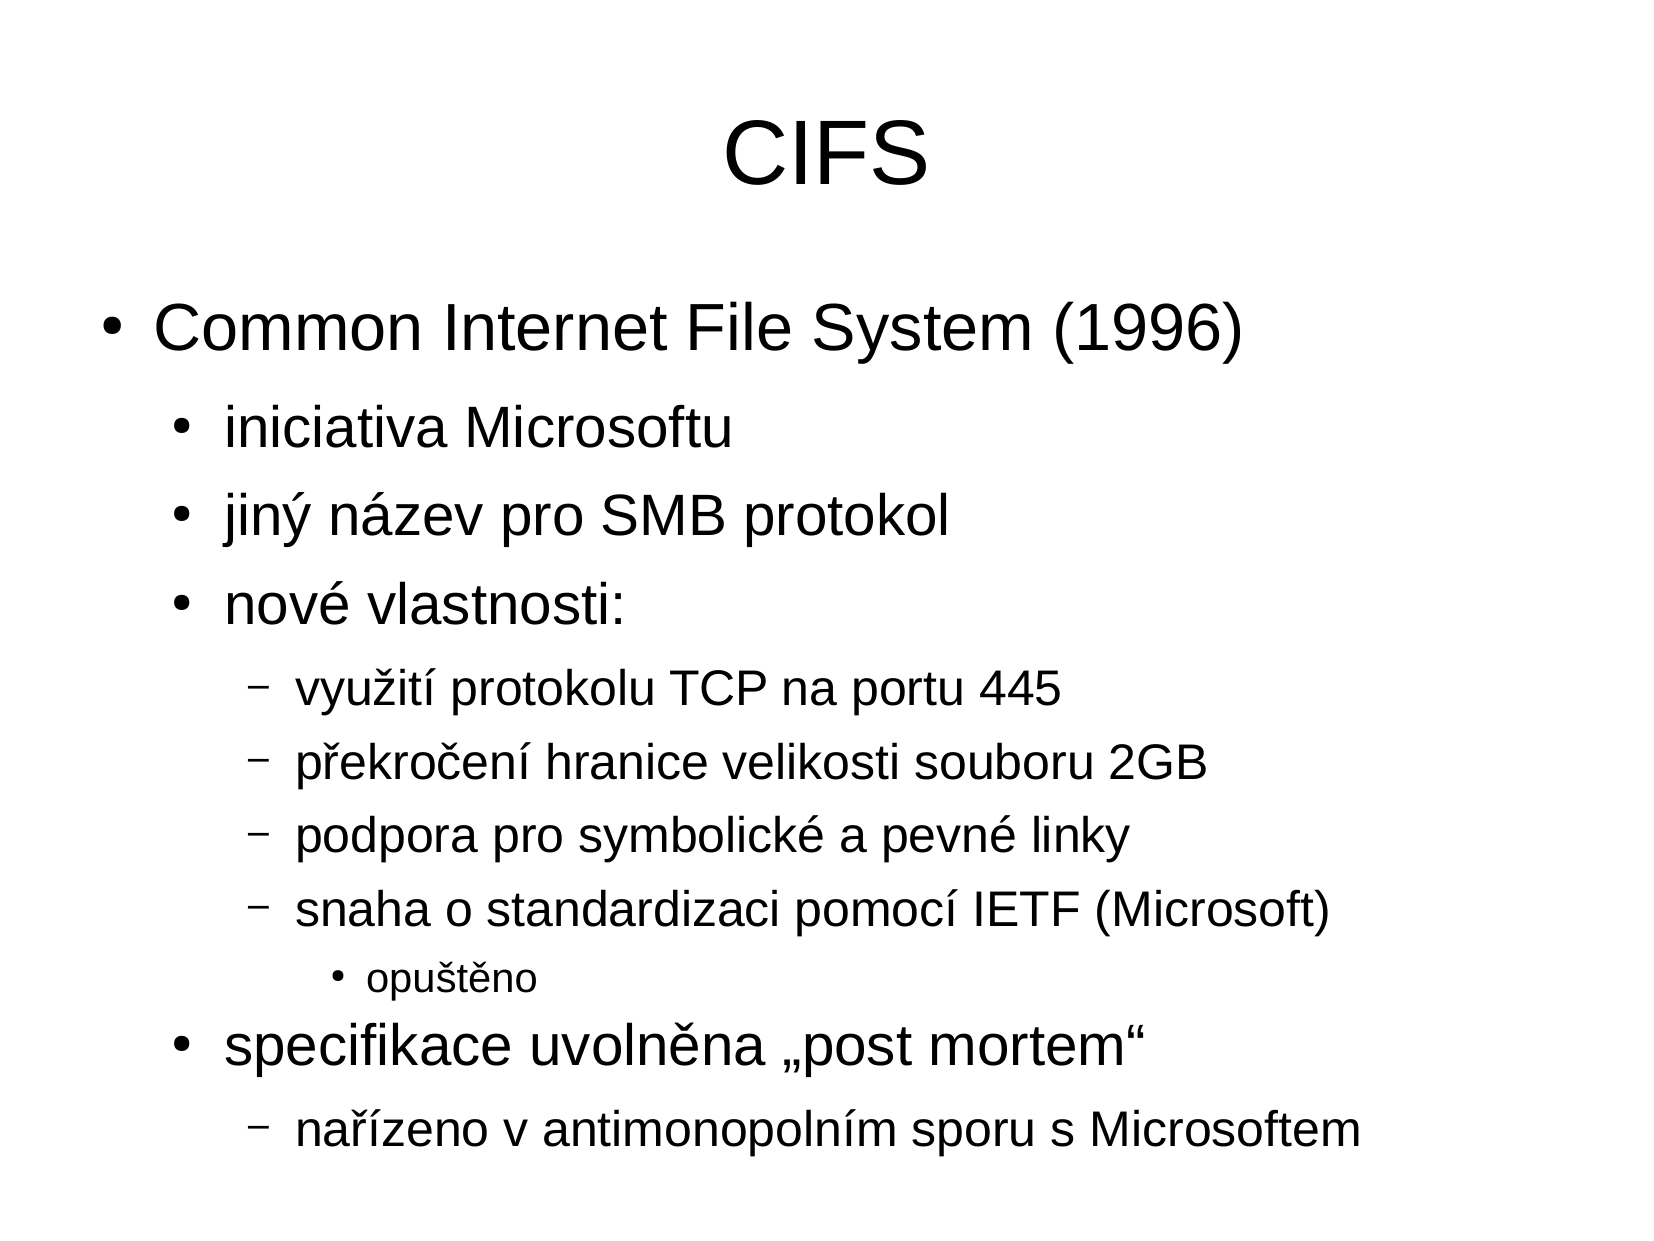

# CIFS
Common Internet File System (1996)
iniciativa Microsoftu
jiný název pro SMB protokol
nové vlastnosti:
využití protokolu TCP na portu 445
překročení hranice velikosti souboru 2GB
podpora pro symbolické a pevné linky
snaha o standardizaci pomocí IETF (Microsoft)
opuštěno
specifikace uvolněna „post mortem“
nařízeno v antimonopolním sporu s Microsoftem